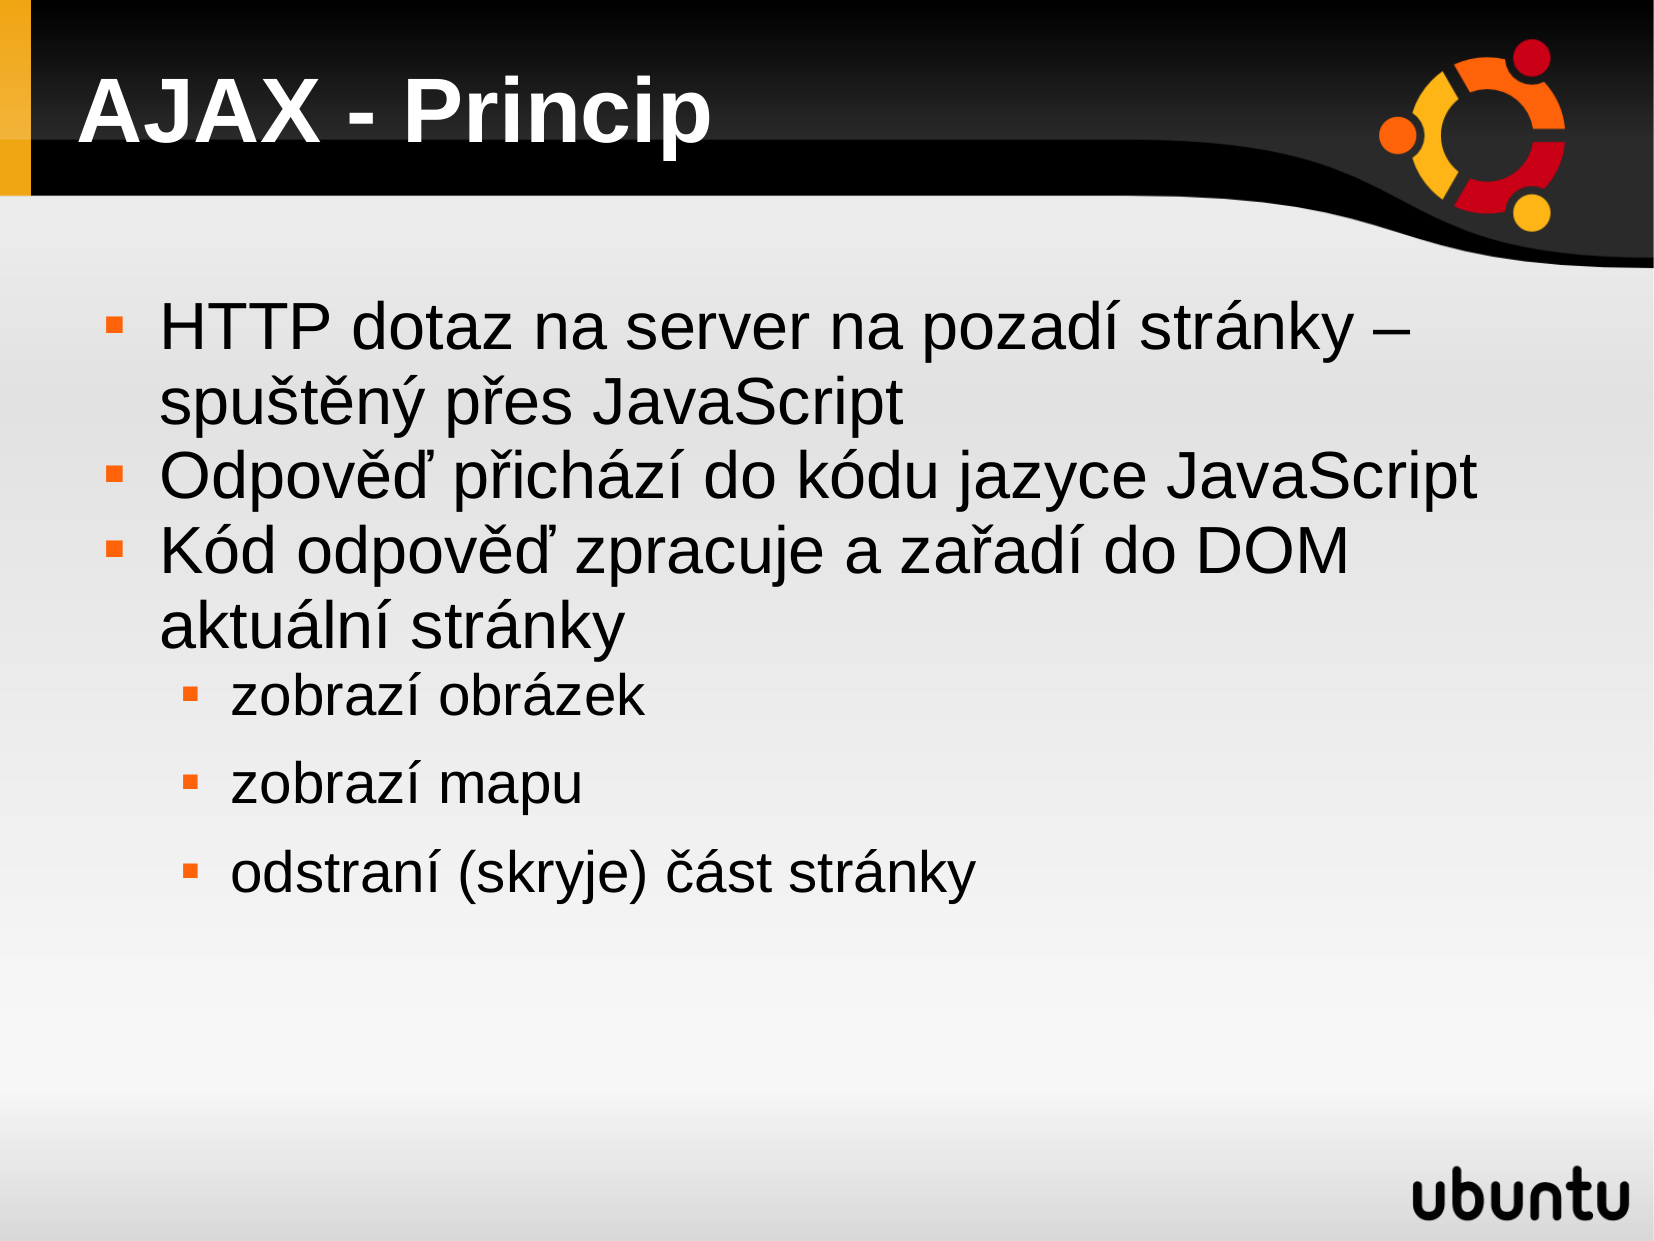

# AJAX - Princip
HTTP dotaz na server na pozadí stránky – spuštěný přes JavaScript
Odpověď přichází do kódu jazyce JavaScript
Kód odpověď zpracuje a zařadí do DOM aktuální stránky
zobrazí obrázek
zobrazí mapu
odstraní (skryje) část stránky